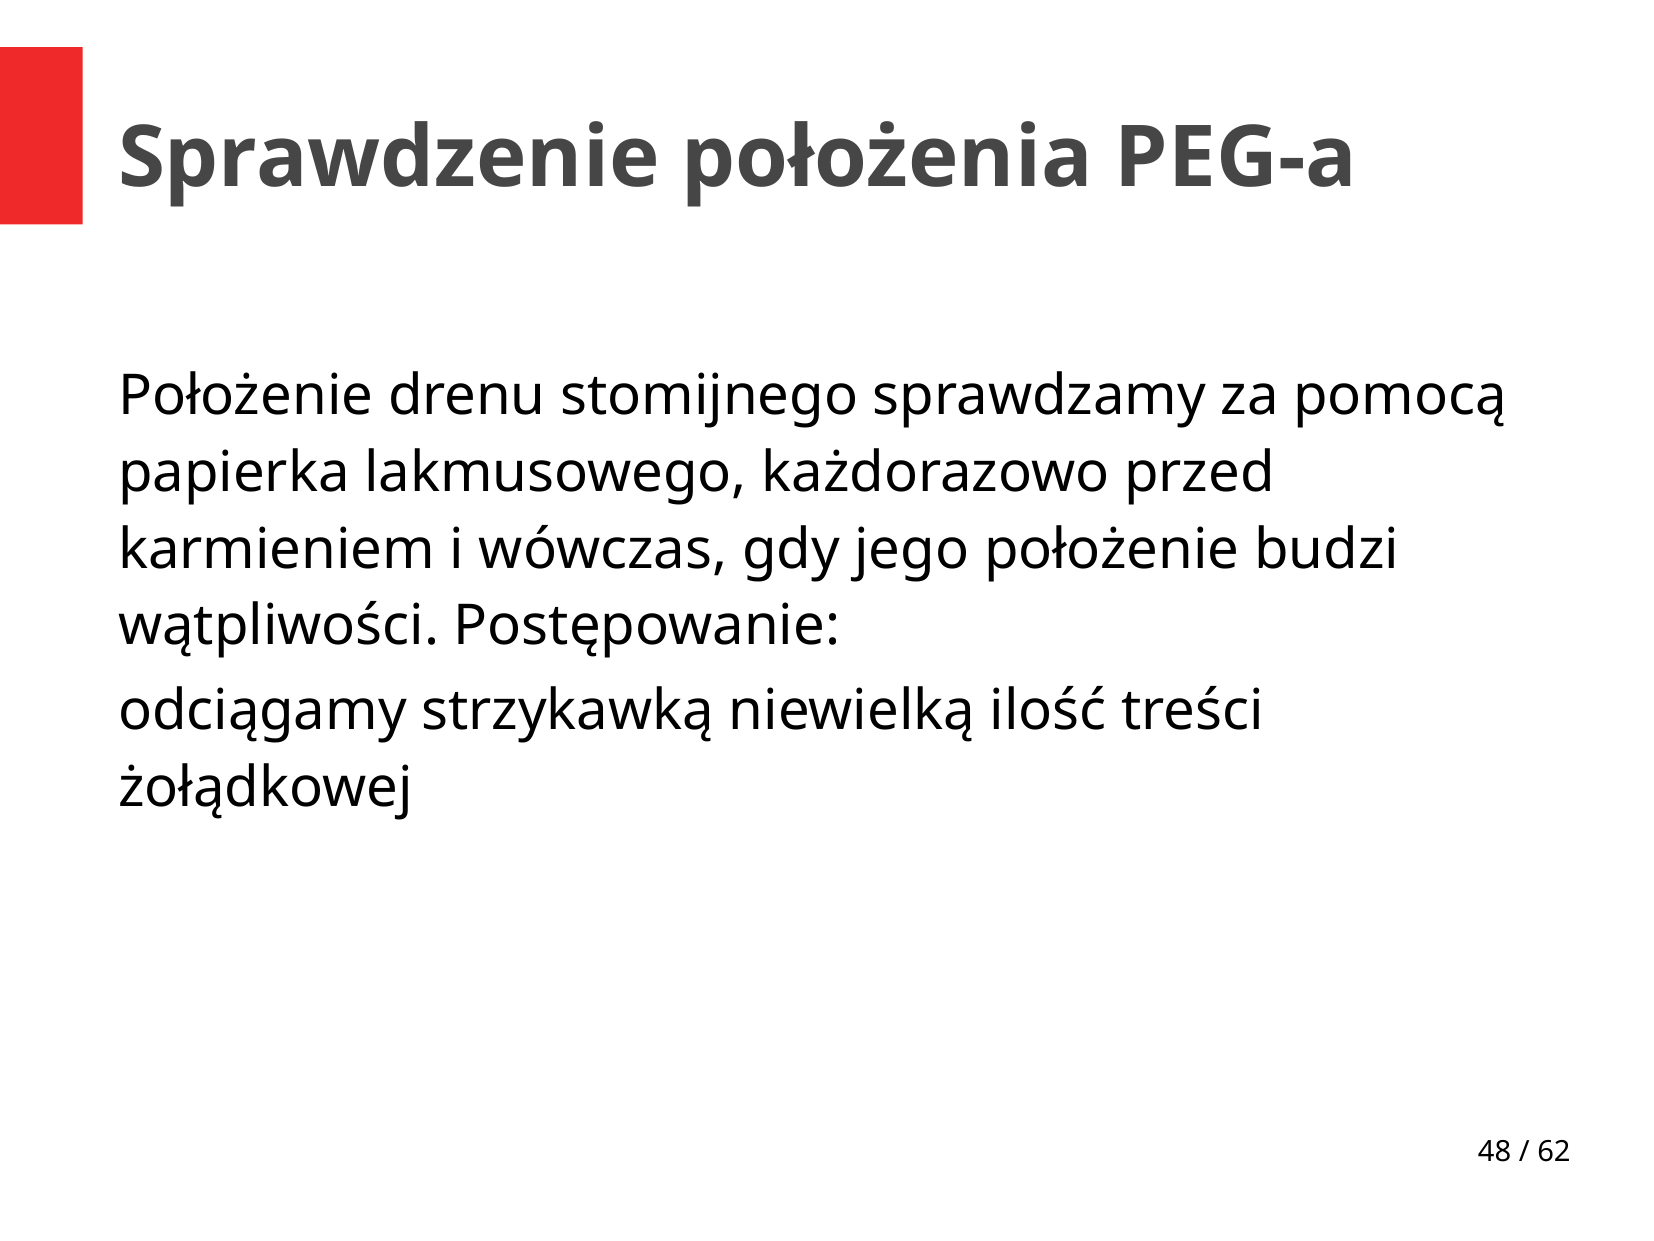

# Sprawdzenie położenia PEG-a
Położenie drenu stomijnego sprawdzamy za pomocą papierka lakmusowego, każdorazowo przed karmieniem i wówczas, gdy jego położenie budzi wątpliwości. Postępowanie:
odciągamy strzykawką niewielką ilość treści żołądkowej
48